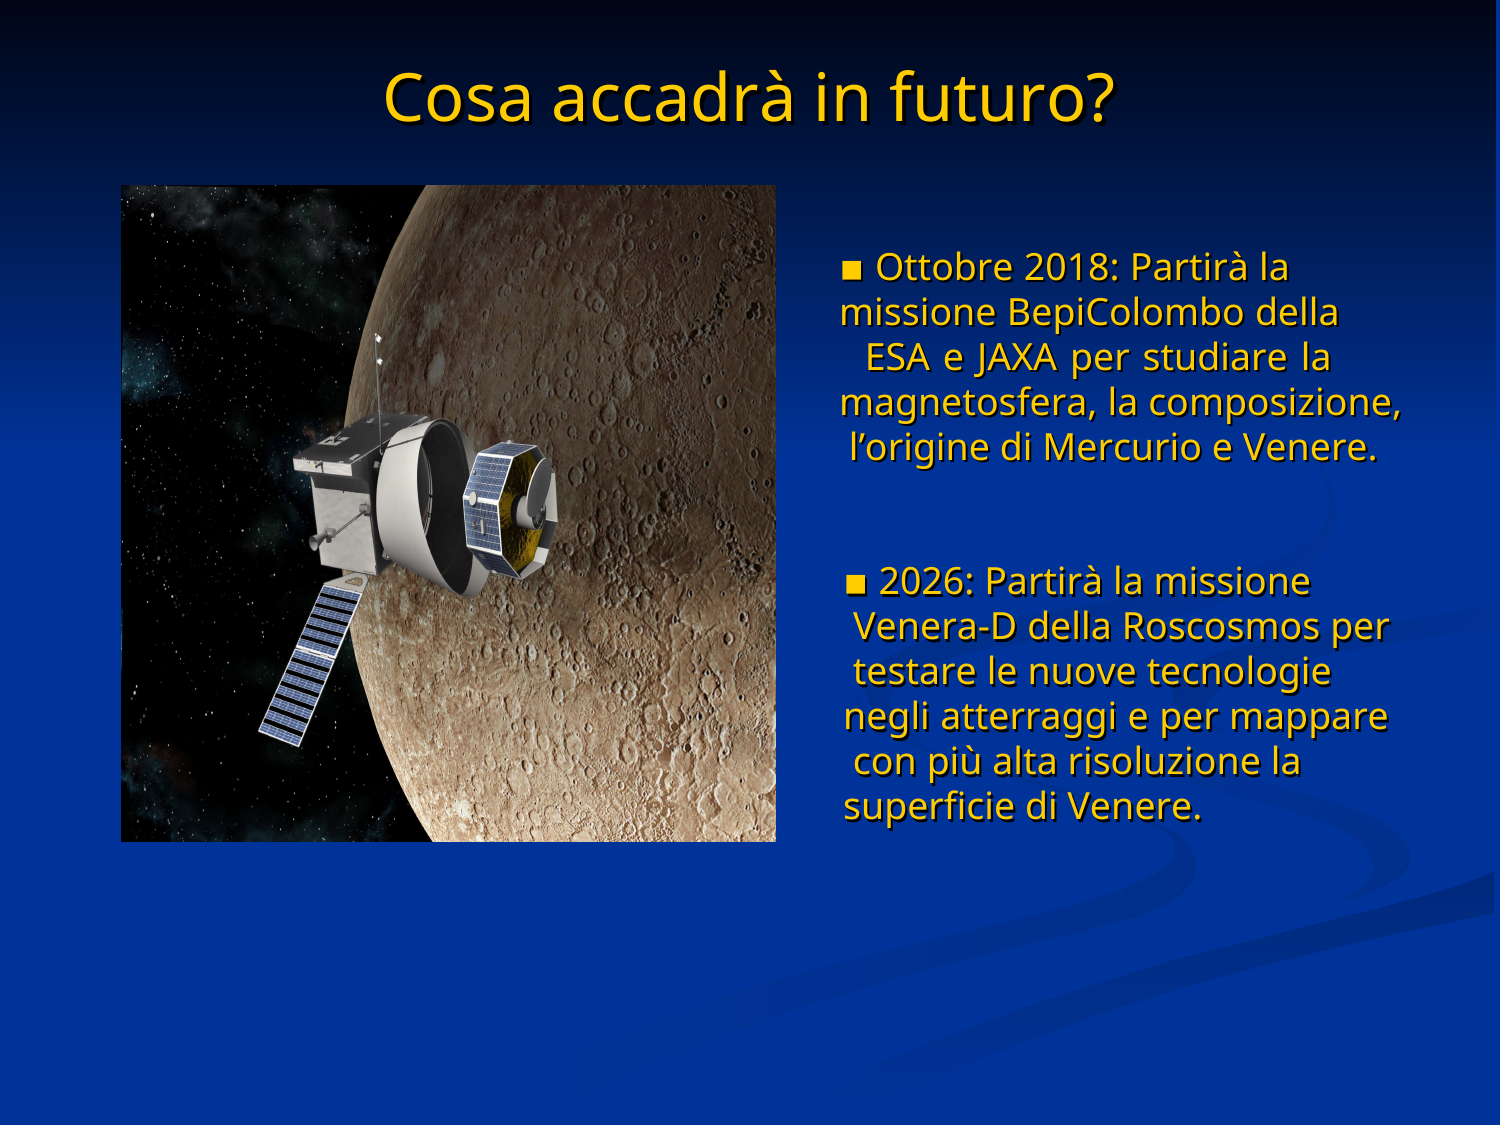

Cosa accadrà in futuro?
▪ Ottobre 2018: Partirà la missione BepiColombo della ESA e JAXA per studiare la magnetosfera, la composizione, l’origine di Mercurio e Venere.
▪ 2026: Partirà la missione Venera-D della Roscosmos per testare le nuove tecnologie negli atterraggi e per mappare con più alta risoluzione la superficie di Venere.